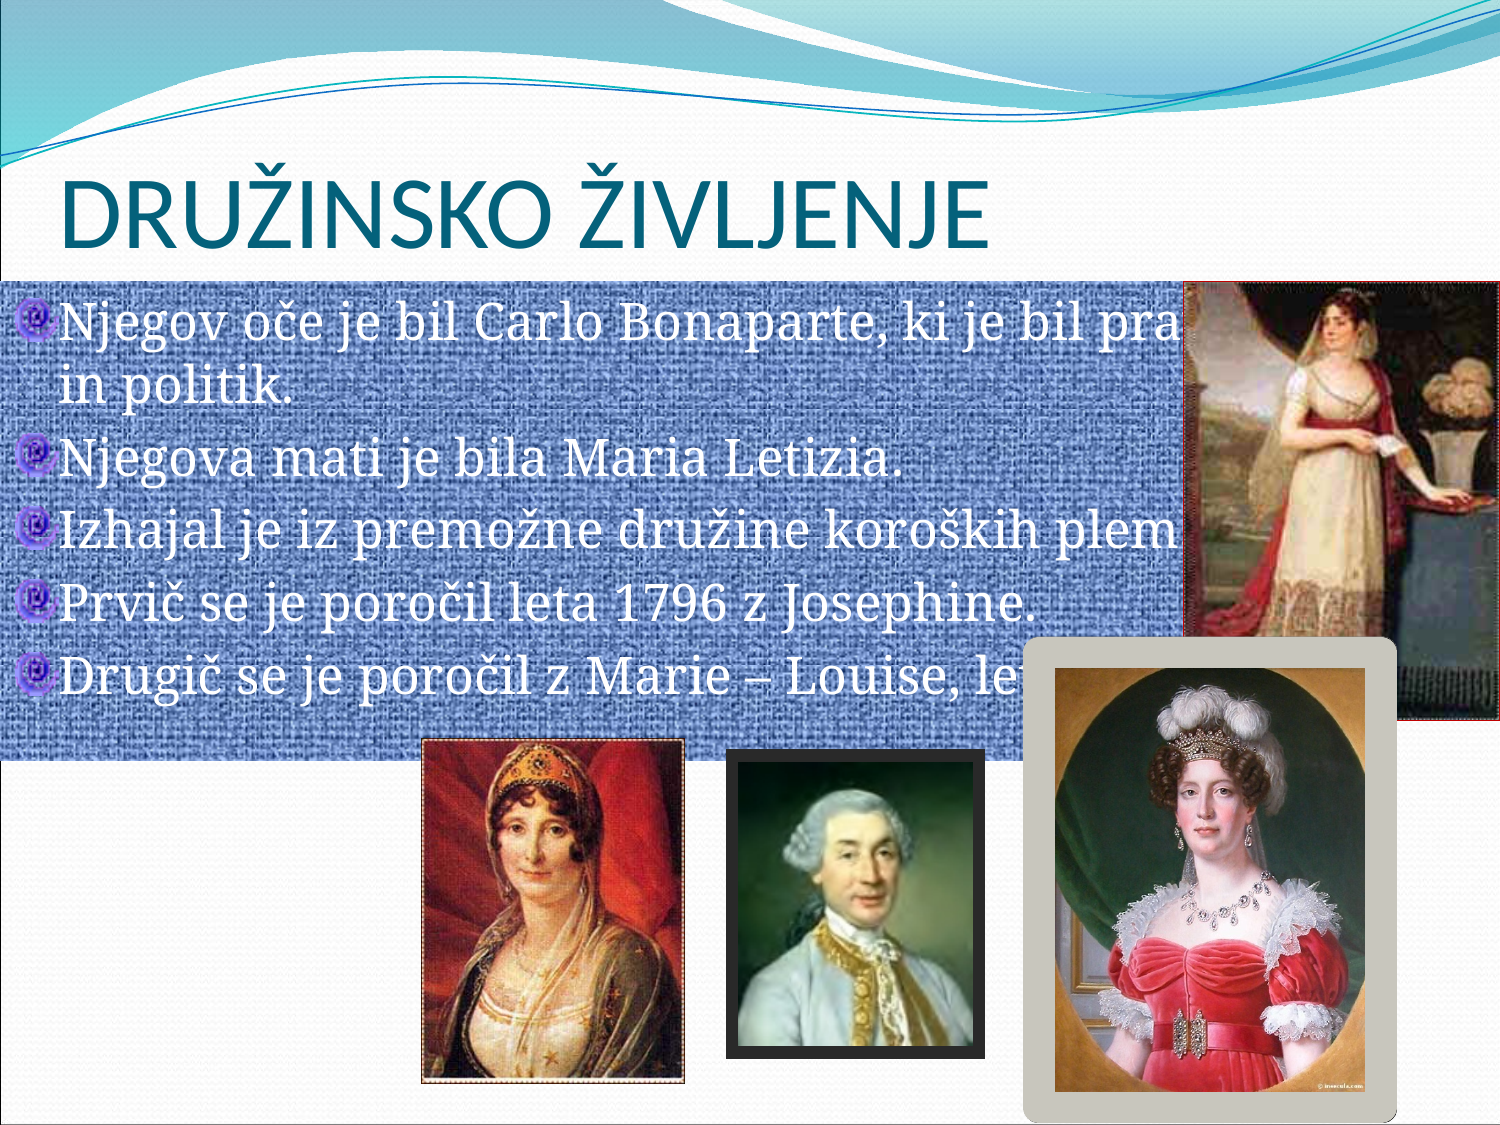

# DRUŽINSKO ŽIVLJENJE
Njegov oče je bil Carlo Bonaparte, ki je bil pravnik in politik.
Njegova mati je bila Maria Letizia.
Izhajal je iz premožne družine koroških plemstvo.
Prvič se je poročil leta 1796 z Josephine.
Drugič se je poročil z Marie – Louise, leta 1810.